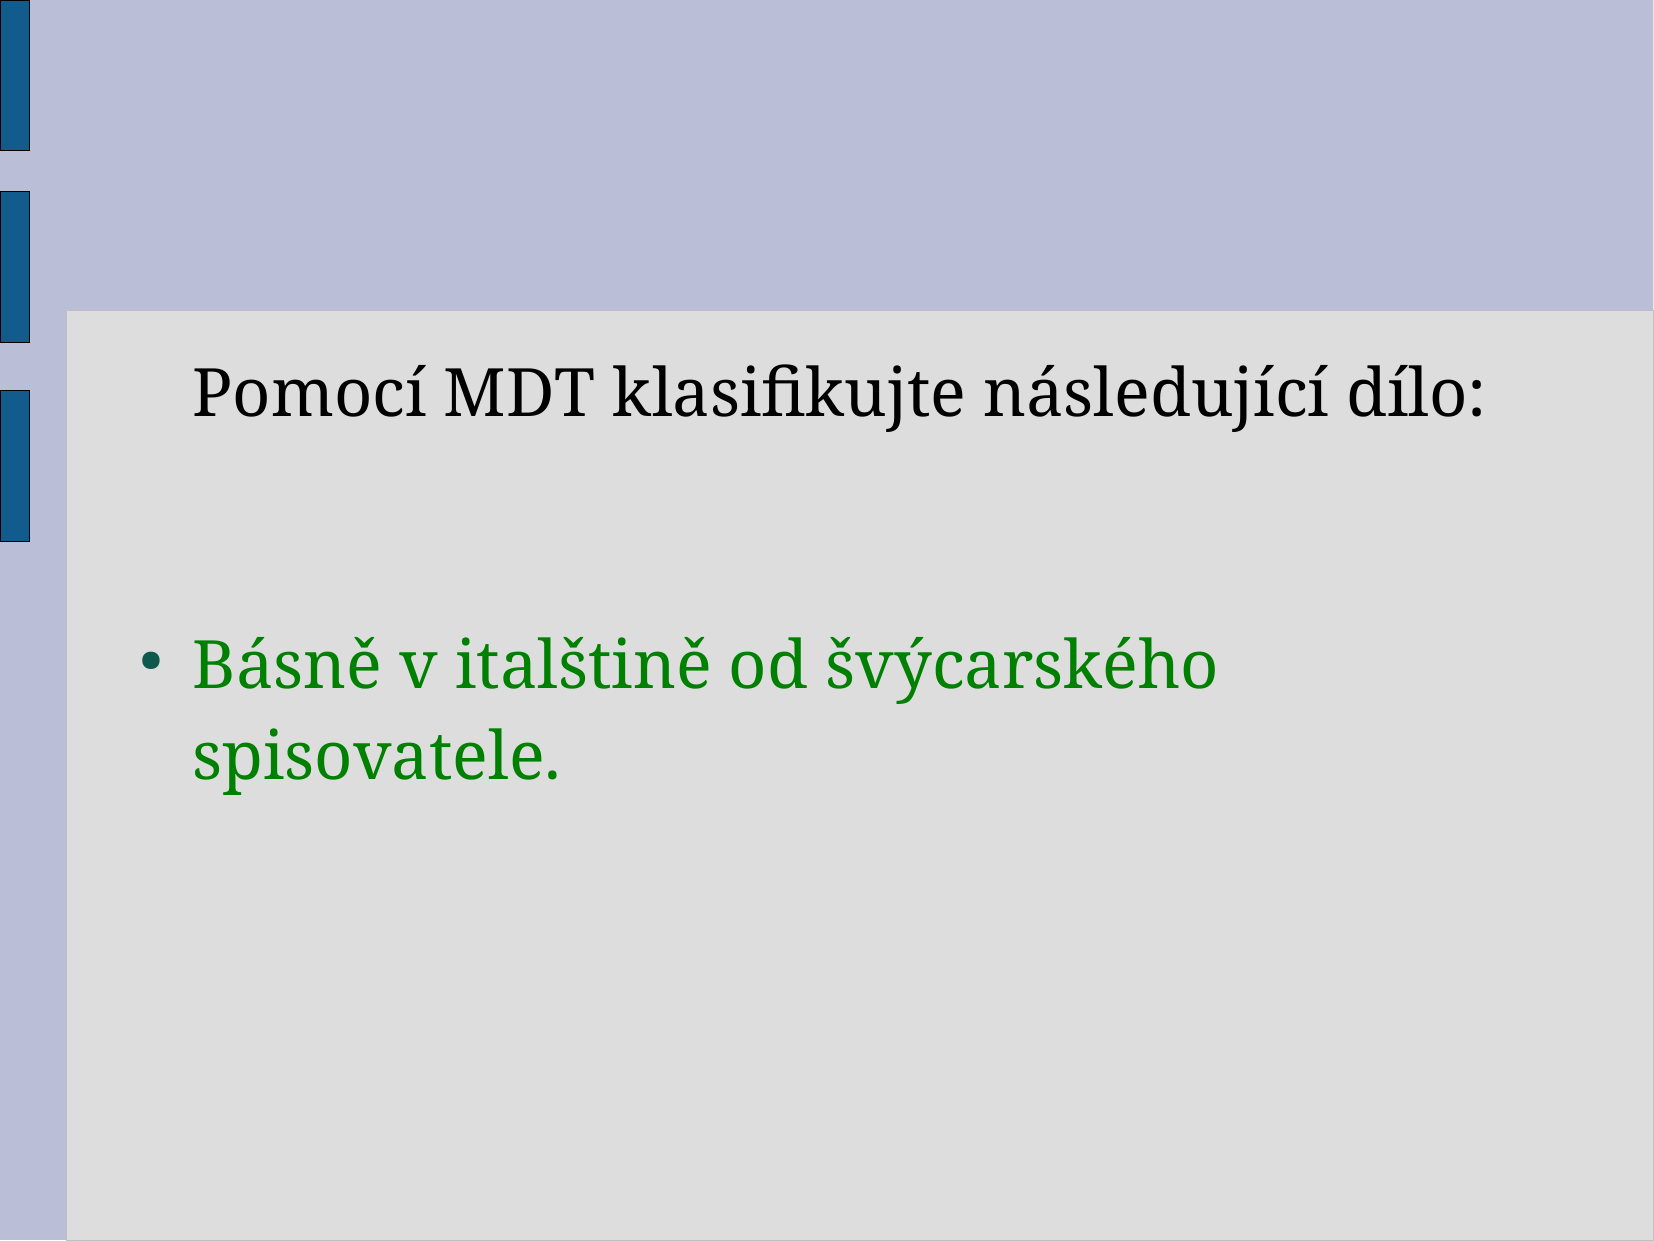

# Pomocí MDT klasifikujte následující dílo:
Básně v italštině od švýcarského spisovatele.